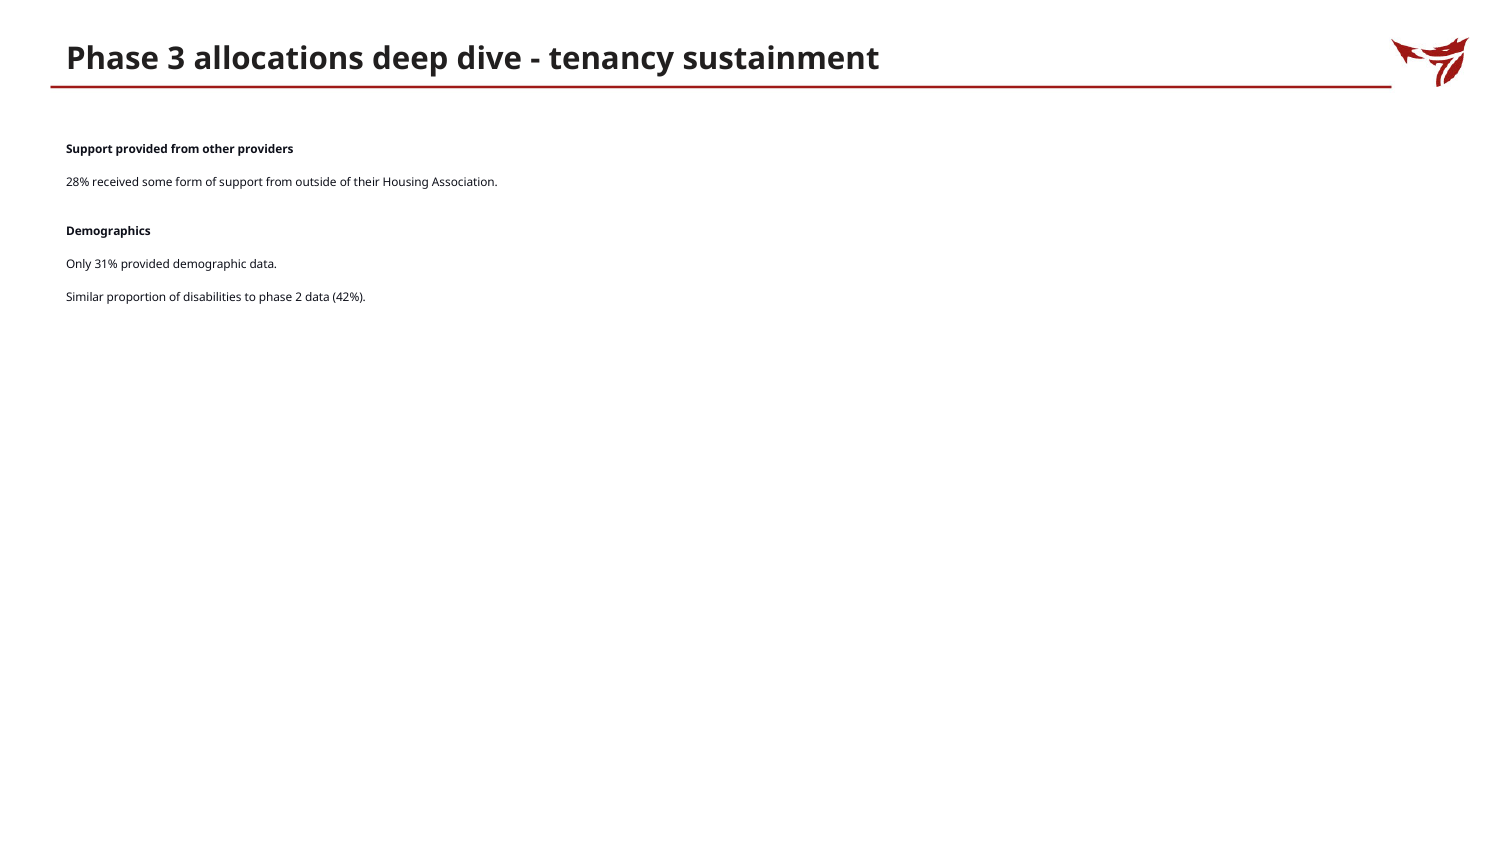

Phase 3 allocations deep dive - tenancy sustainment
# Support provided from other providers
28% received some form of support from outside of their Housing Association.
Demographics
Only 31% provided demographic data.
Similar proportion of disabilities to phase 2 data (42%).